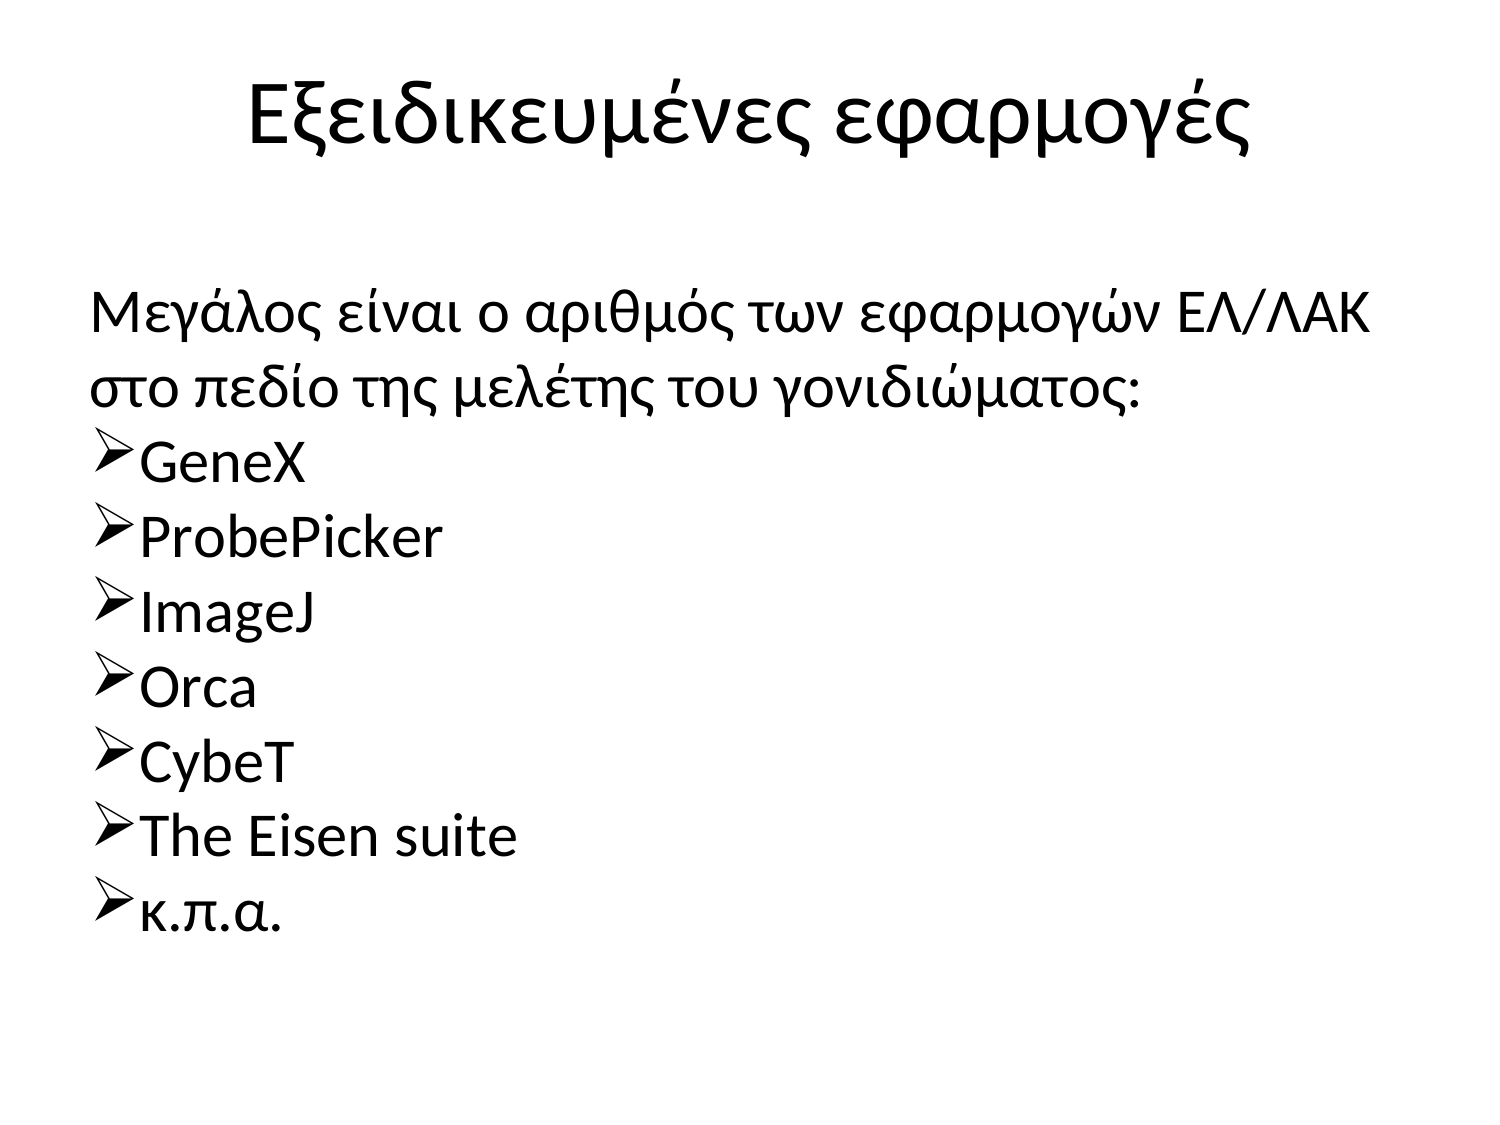

17/5/2013
Θεματα ΚτΠ/Γ
Εξειδικευμένες εφαρμογές
Μεγάλος είναι ο αριθμός των εφαρμογών ΕΛ/ΛΑΚ στο πεδίο της μελέτης του γονιδιώματος:
GeneX
ProbePicker
ImageJ
Orca
CybeT
The Eisen suite
κ.π.α.